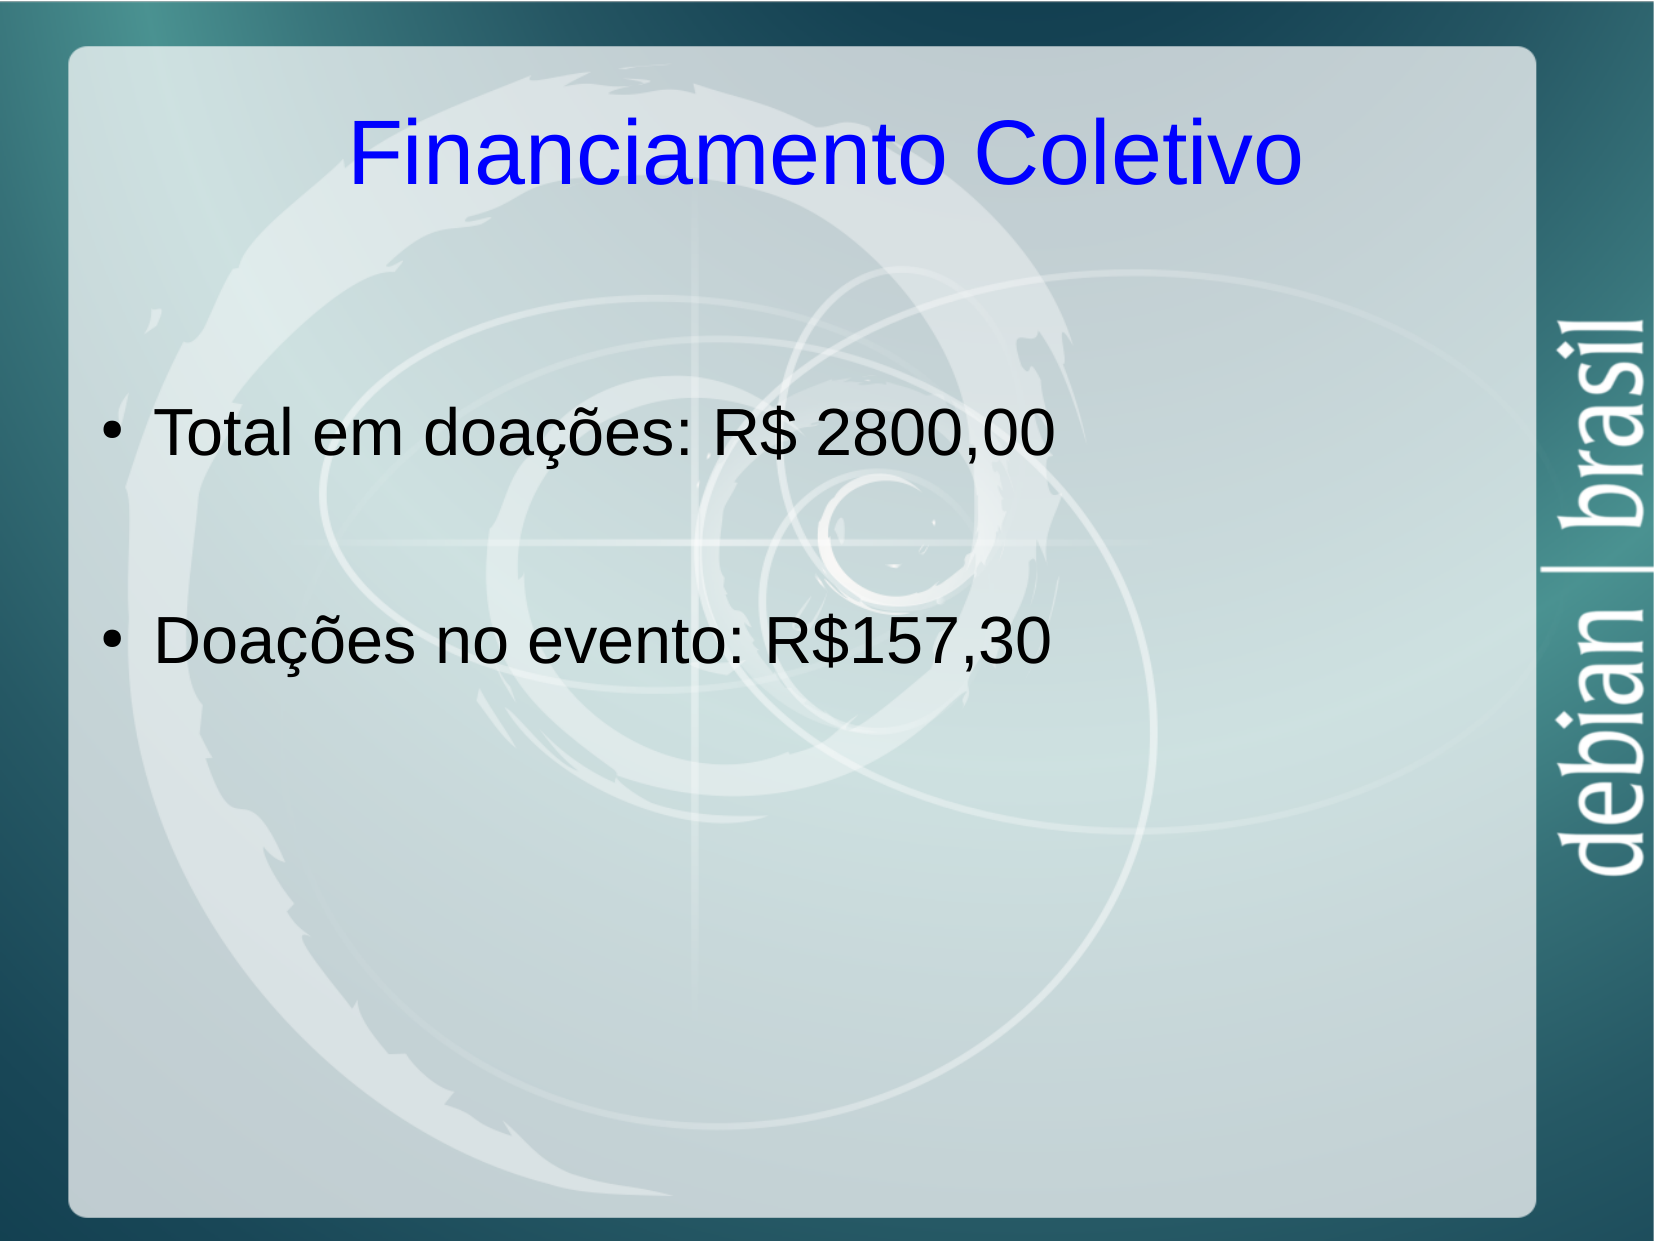

# Financiamento Coletivo
Total em doações: R$ 2800,00
Doações no evento: R$157,30